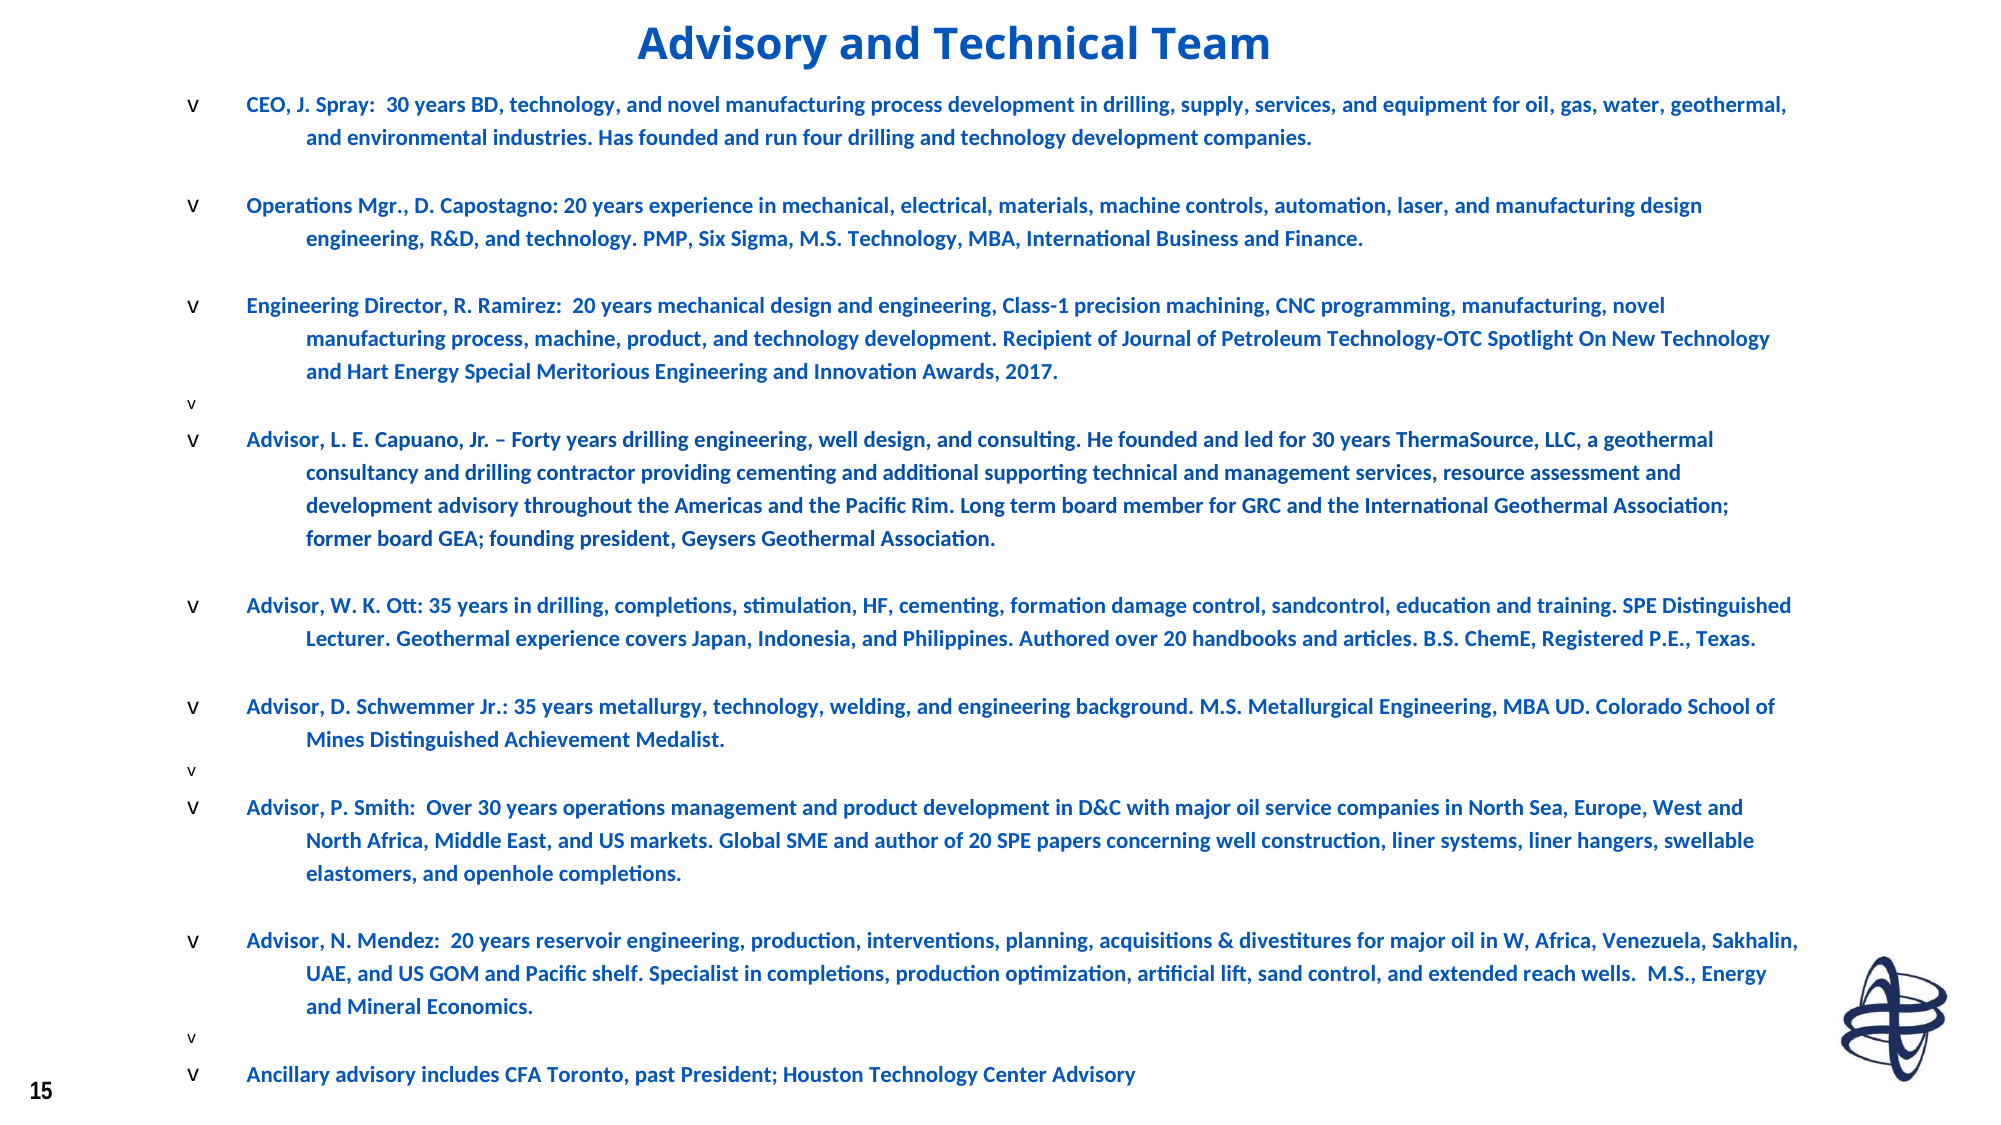

Advisory and Technical Team
CEO, J. Spray: 30 years BD, technology, and novel manufacturing process development in drilling, supply, services, and equipment for oil, gas, water, geothermal, and environmental industries. Has founded and run four drilling and technology development companies.
Operations Mgr., D. Capostagno: 20 years experience in mechanical, electrical, materials, machine controls, automation, laser, and manufacturing design engineering, R&D, and technology. PMP, Six Sigma, M.S. Technology, MBA, International Business and Finance.
Engineering Director, R. Ramirez: 20 years mechanical design and engineering, Class-1 precision machining, CNC programming, manufacturing, novel manufacturing process, machine, product, and technology development. Recipient of Journal of Petroleum Technology-OTC Spotlight On New Technology and Hart Energy Special Meritorious Engineering and Innovation Awards, 2017.
Advisor, L. E. Capuano, Jr. – Forty years drilling engineering, well design, and consulting. He founded and led for 30 years ThermaSource, LLC, a geothermal consultancy and drilling contractor providing cementing and additional supporting technical and management services, resource assessment and development advisory throughout the Americas and the Pacific Rim. Long term board member for GRC and the International Geothermal Association; former board GEA; founding president, Geysers Geothermal Association.
Advisor, W. K. Ott: 35 years in drilling, completions, stimulation, HF, cementing, formation damage control, sandcontrol, education and training. SPE Distinguished Lecturer. Geothermal experience covers Japan, Indonesia, and Philippines. Authored over 20 handbooks and articles. B.S. ChemE, Registered P.E., Texas.
Advisor, D. Schwemmer Jr.: 35 years metallurgy, technology, welding, and engineering background. M.S. Metallurgical Engineering, MBA UD. Colorado School of Mines Distinguished Achievement Medalist.
Advisor, P. Smith: Over 30 years operations management and product development in D&C with major oil service companies in North Sea, Europe, West and North Africa, Middle East, and US markets. Global SME and author of 20 SPE papers concerning well construction, liner systems, liner hangers, swellable elastomers, and openhole completions.
Advisor, N. Mendez: 20 years reservoir engineering, production, interventions, planning, acquisitions & divestitures for major oil in W, Africa, Venezuela, Sakhalin, UAE, and US GOM and Pacific shelf. Specialist in completions, production optimization, artificial lift, sand control, and extended reach wells. M.S., Energy and Mineral Economics.
Ancillary advisory includes CFA Toronto, past President; Houston Technology Center Advisory